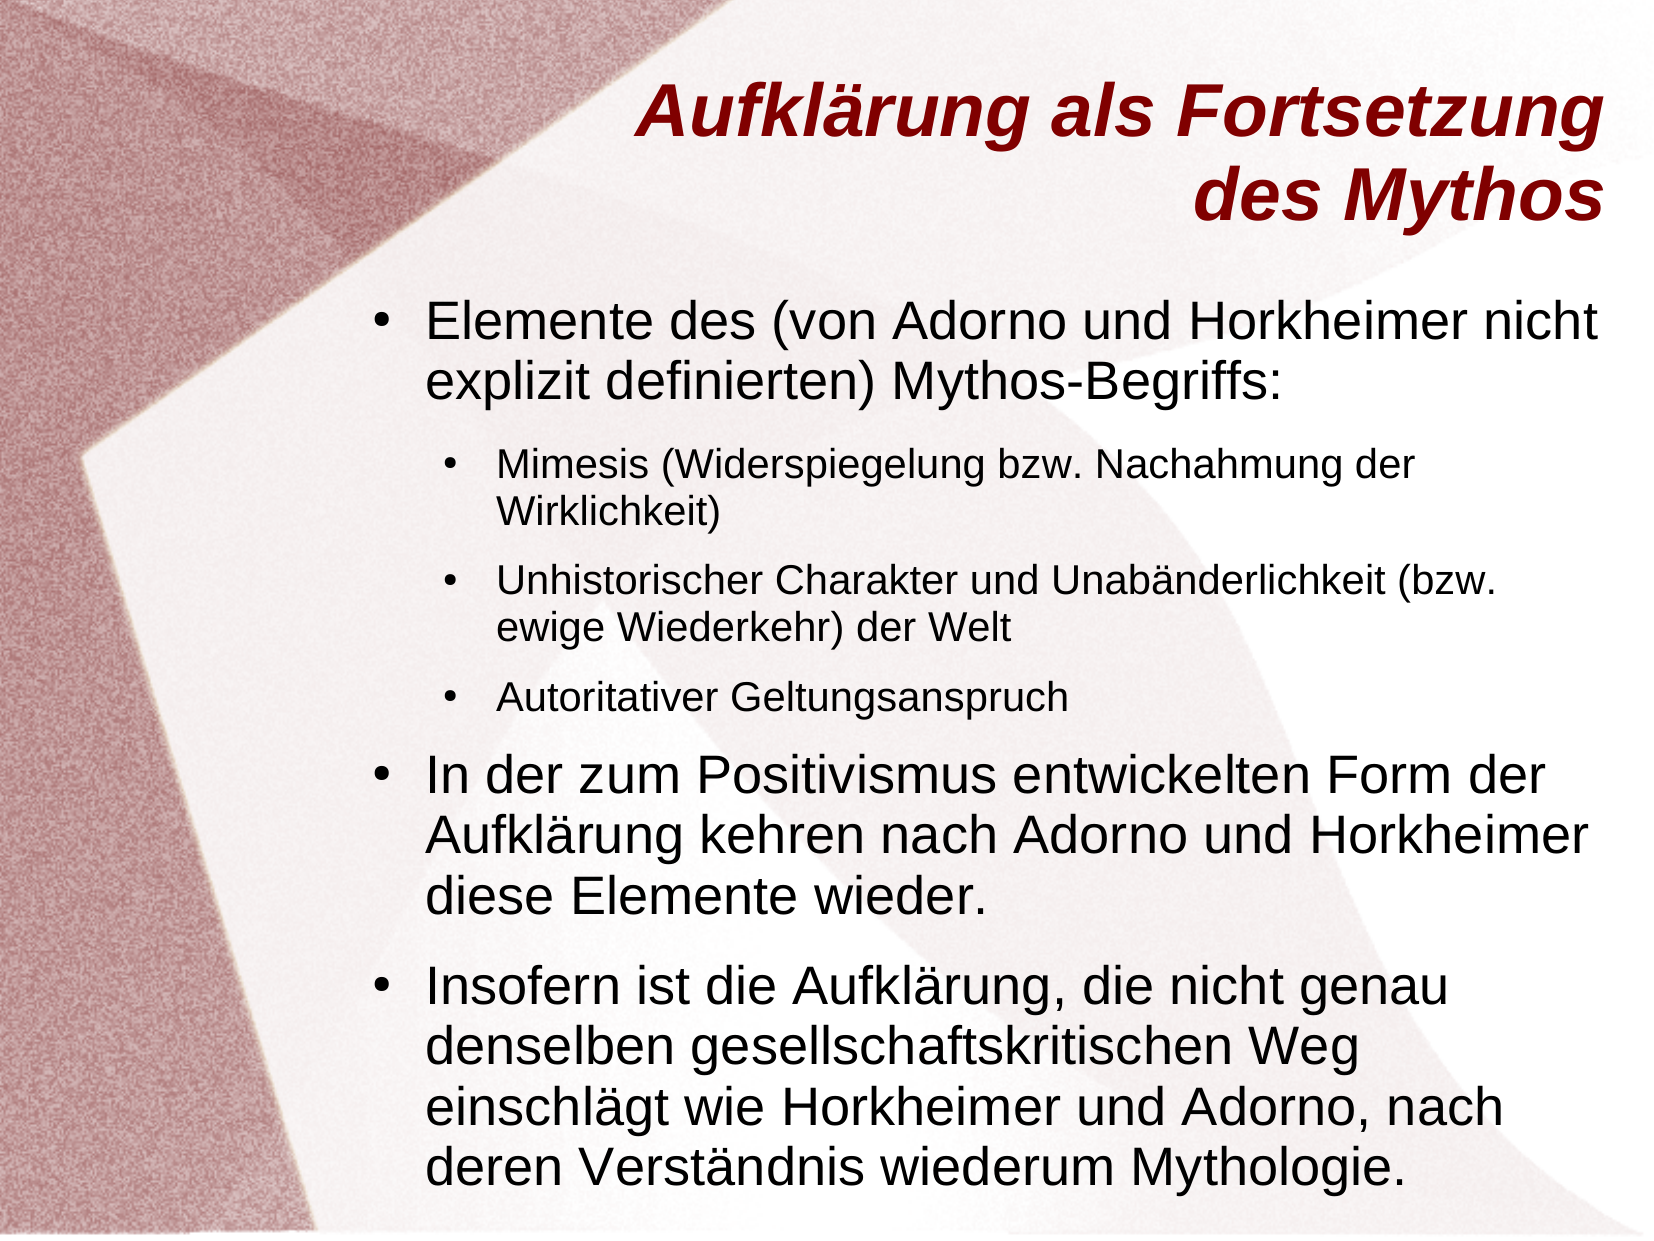

# Aufklärung als Fortsetzung des Mythos
Elemente des (von Adorno und Horkheimer nicht explizit definierten) Mythos-Begriffs:
Mimesis (Widerspiegelung bzw. Nachahmung der Wirklichkeit)
Unhistorischer Charakter und Unabänderlichkeit (bzw. ewige Wiederkehr) der Welt
Autoritativer Geltungsanspruch
In der zum Positivismus entwickelten Form der Aufklärung kehren nach Adorno und Horkheimer diese Elemente wieder.
Insofern ist die Aufklärung, die nicht genau denselben gesellschaftskritischen Weg einschlägt wie Horkheimer und Adorno, nach deren Verständnis wiederum Mythologie.